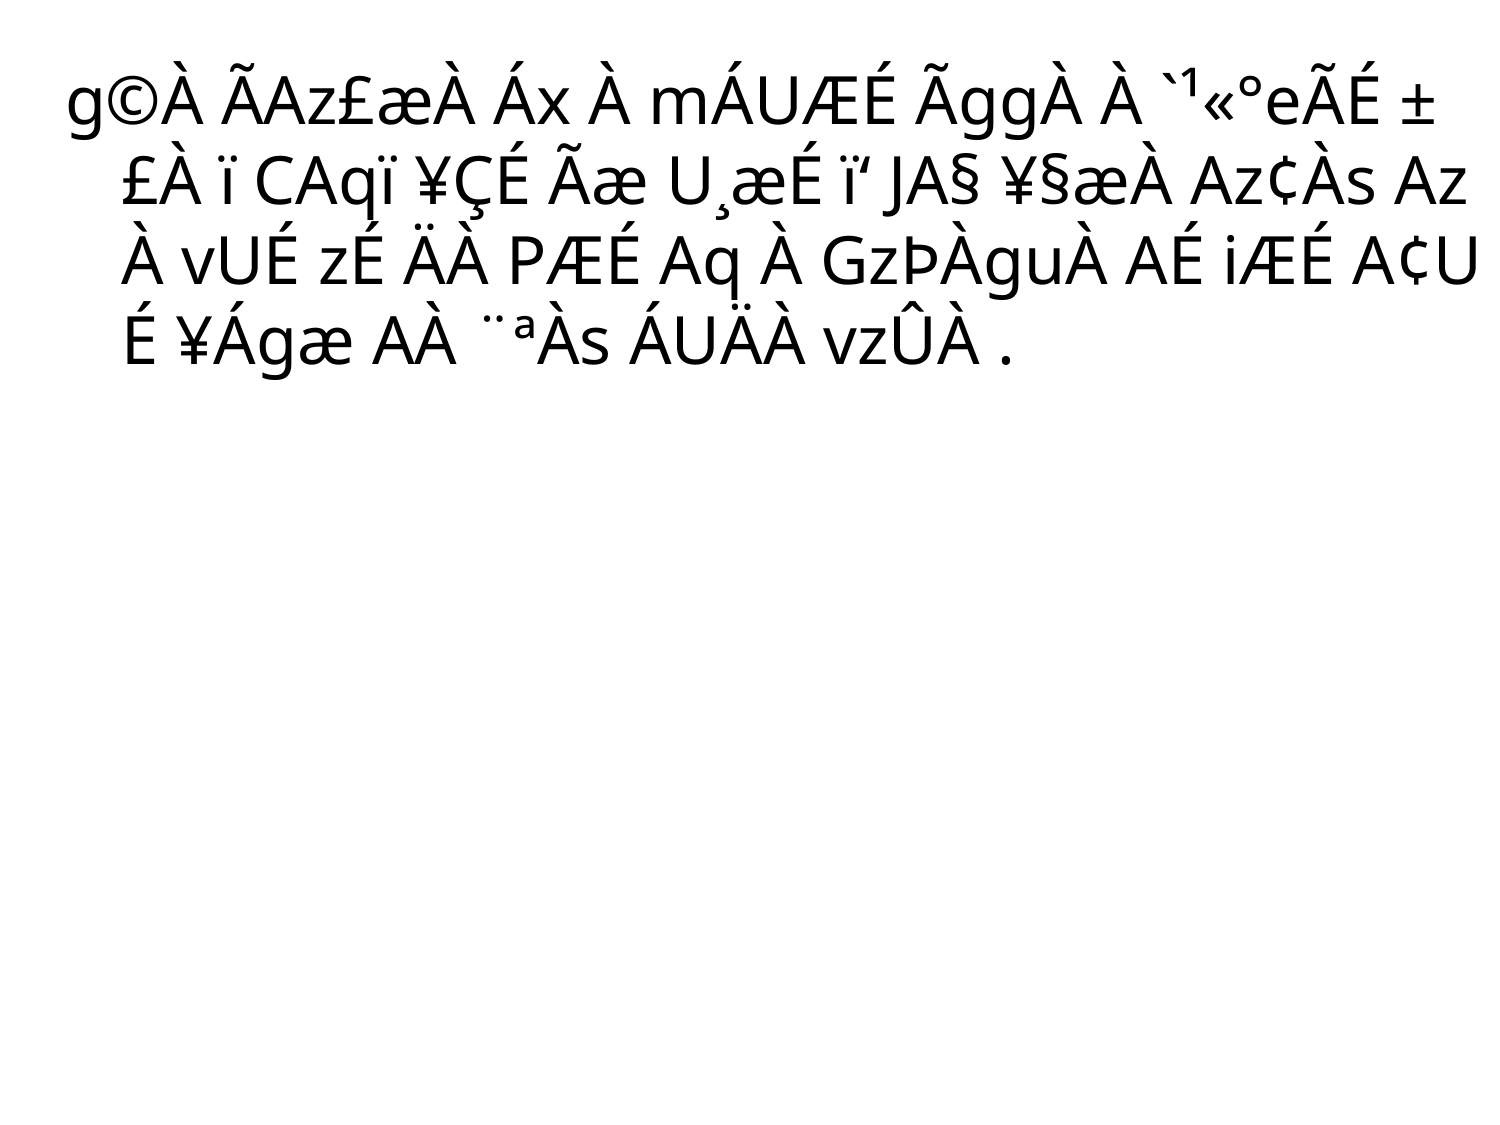

# g©À ÃAz£æÀ Áx À mÁUÆÉ ÃggÀ À `¹«°eÃÉ ±£À ï CAqï ¥ÇÉ Ãæ U¸æÉ ï‘ JA§ ¥§æÀ Az¢Às Az À vUÉ zÉ ÄÀ PÆÉ Aq À GzÞÀguÀ AÉ iÆÉ A¢U É ¥Ágæ AÀ ¨ªÀs ÁUÄÀ vzÛÀ .